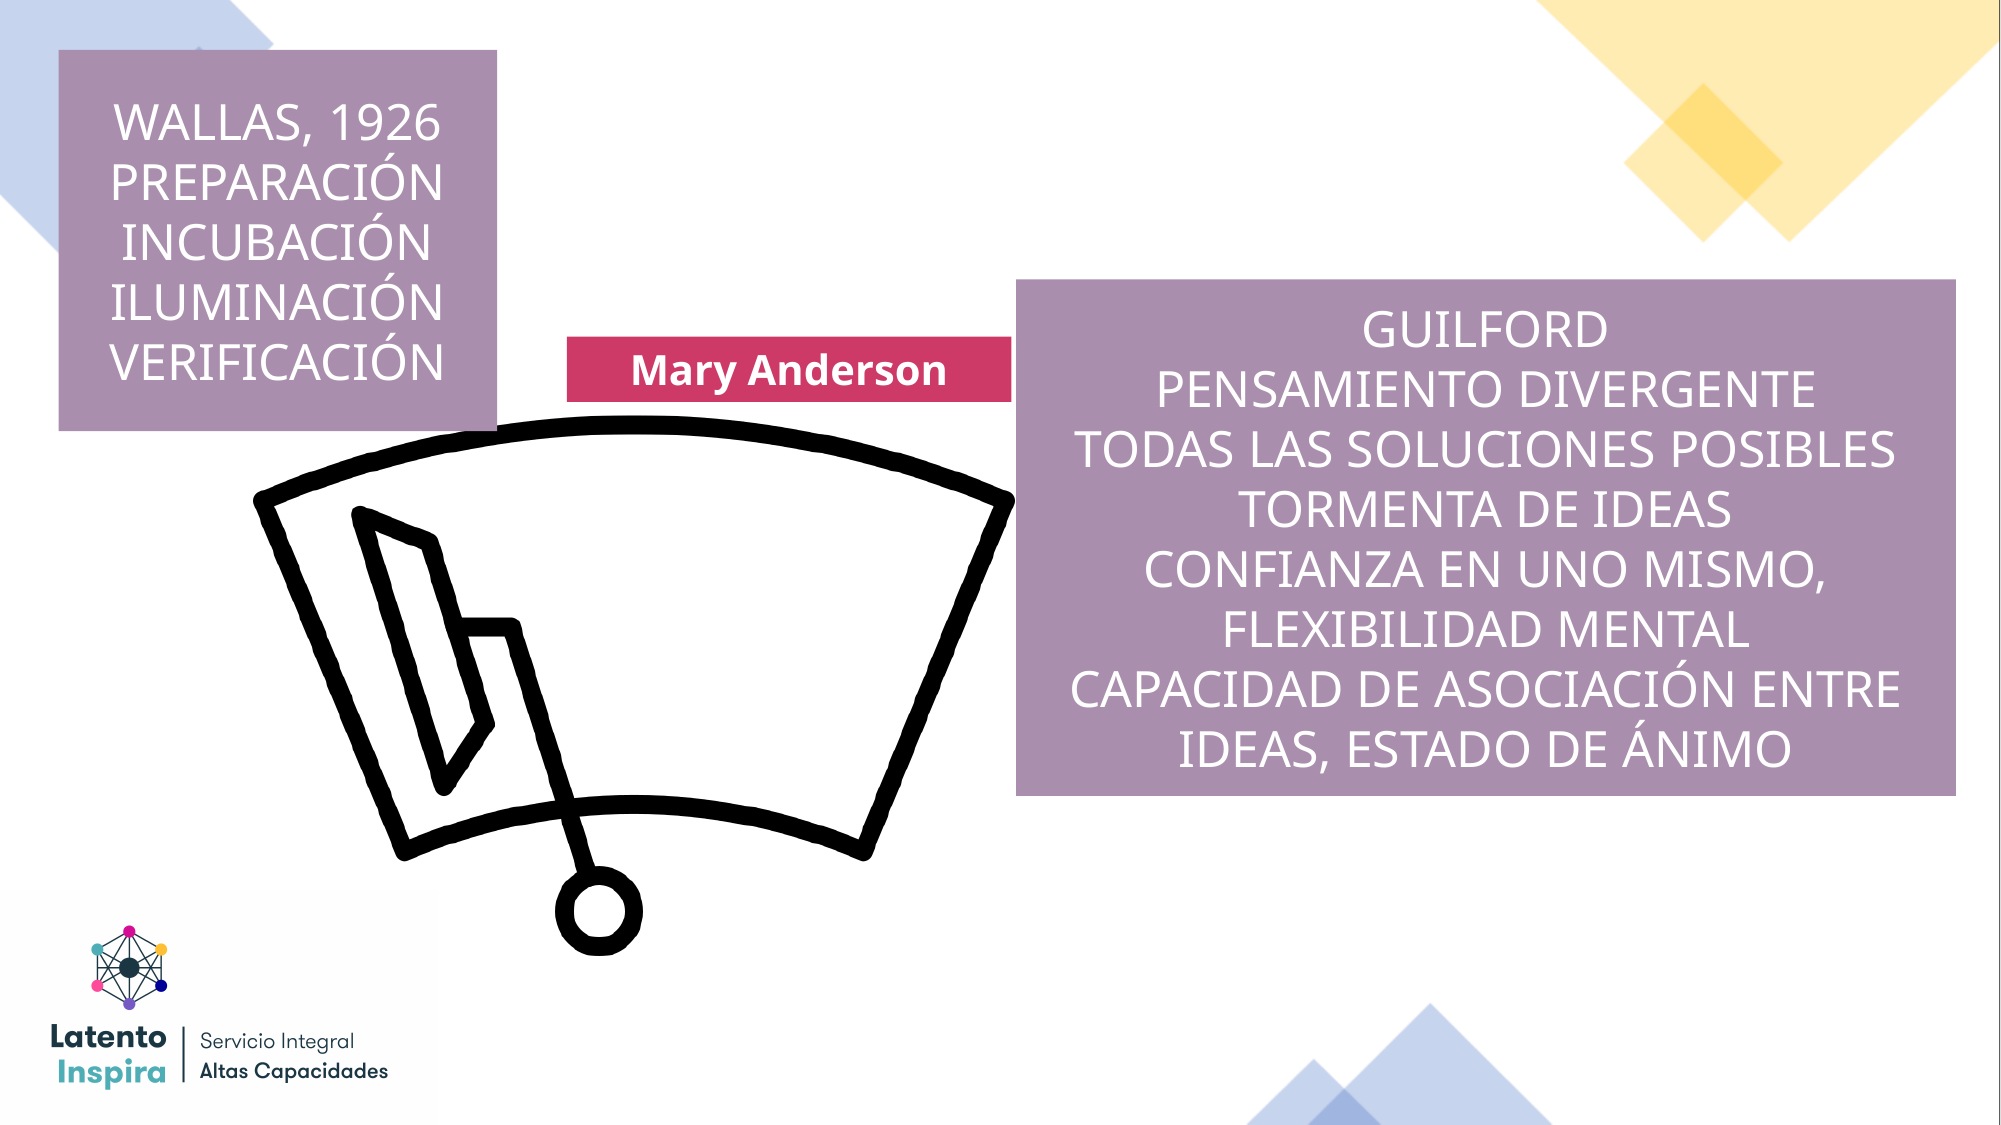

WALLAS, 1926
PREPARACIÓN
INCUBACIÓN
ILUMINACIÓN
VERIFICACIÓN
GUILFORD
PENSAMIENTO DIVERGENTE
TODAS LAS SOLUCIONES POSIBLES
TORMENTA DE IDEAS
CONFIANZA EN UNO MISMO, FLEXIBILIDAD MENTAL
CAPACIDAD DE ASOCIACIÓN ENTRE IDEAS, ESTADO DE ÁNIMO
Mary Anderson